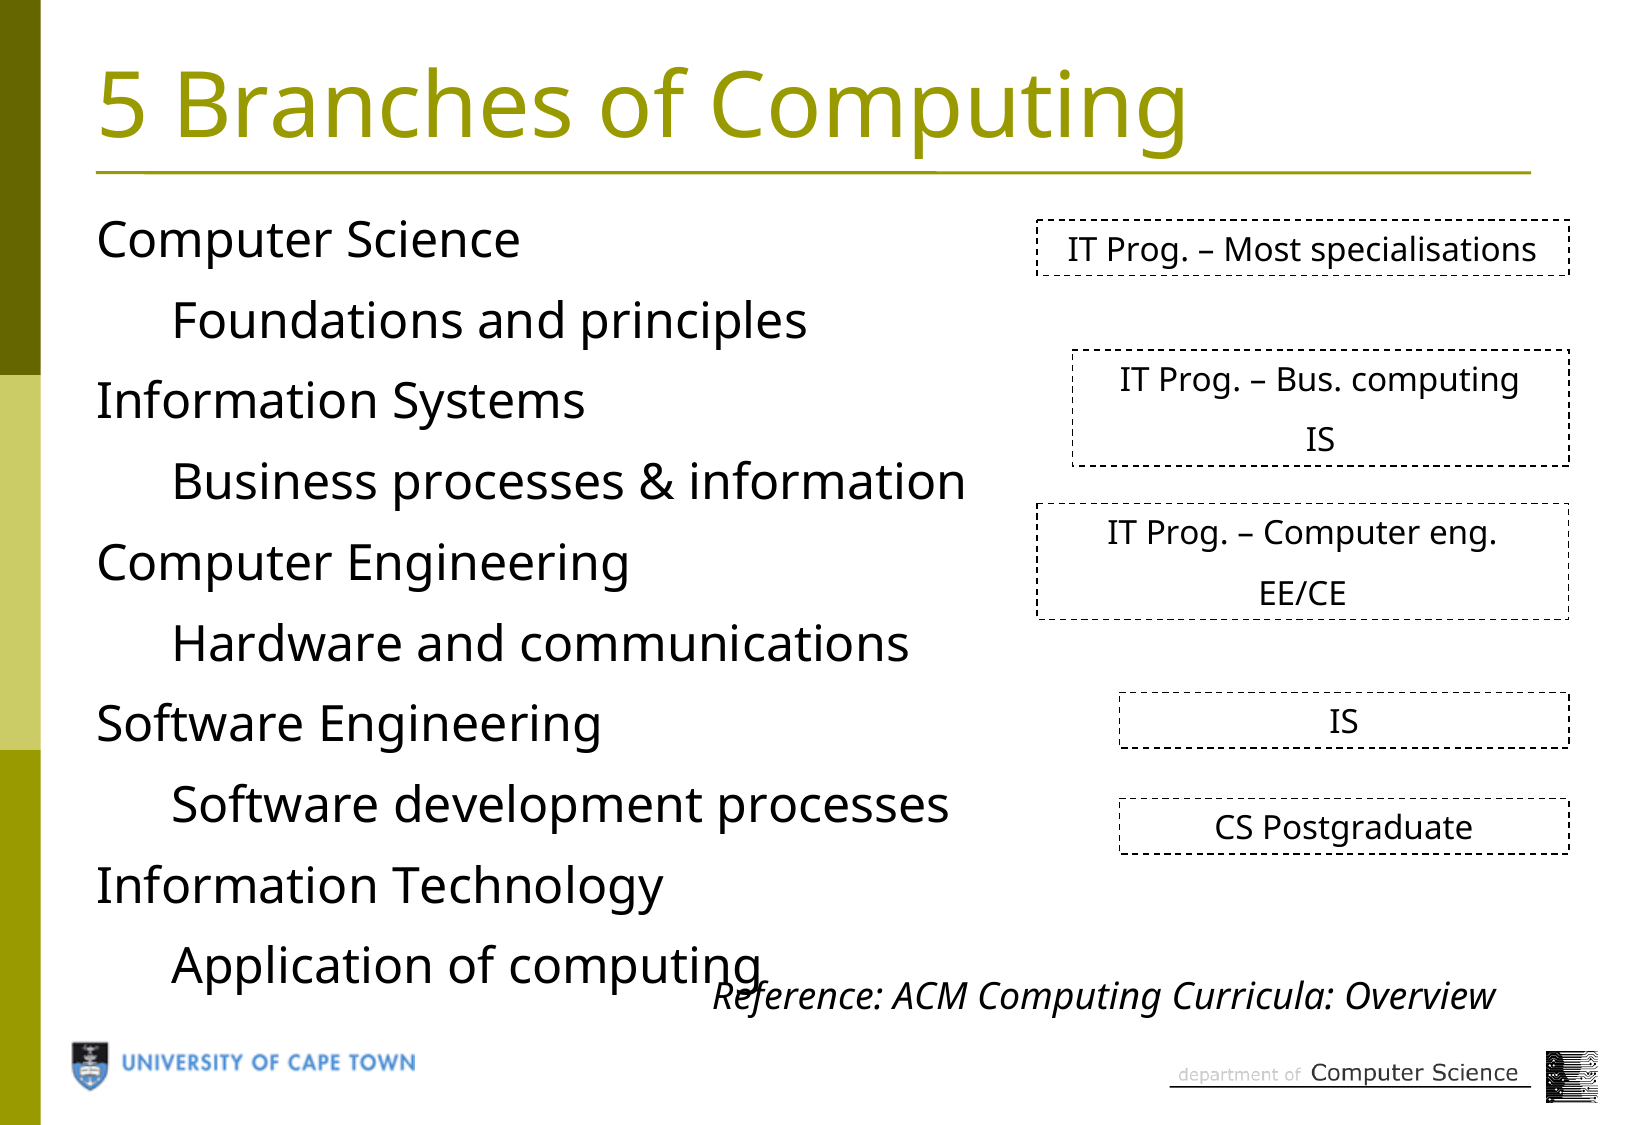

# 5 Branches of Computing
Computer Science
Foundations and principles
Information Systems
Business processes & information
Computer Engineering
Hardware and communications
Software Engineering
Software development processes
Information Technology
Application of computing
IT Prog. – Most specialisations
IT Prog. – Bus. computing
IS
IT Prog. – Computer eng.
EE/CE
IS
CS Postgraduate
Reference: ACM Computing Curricula: Overview